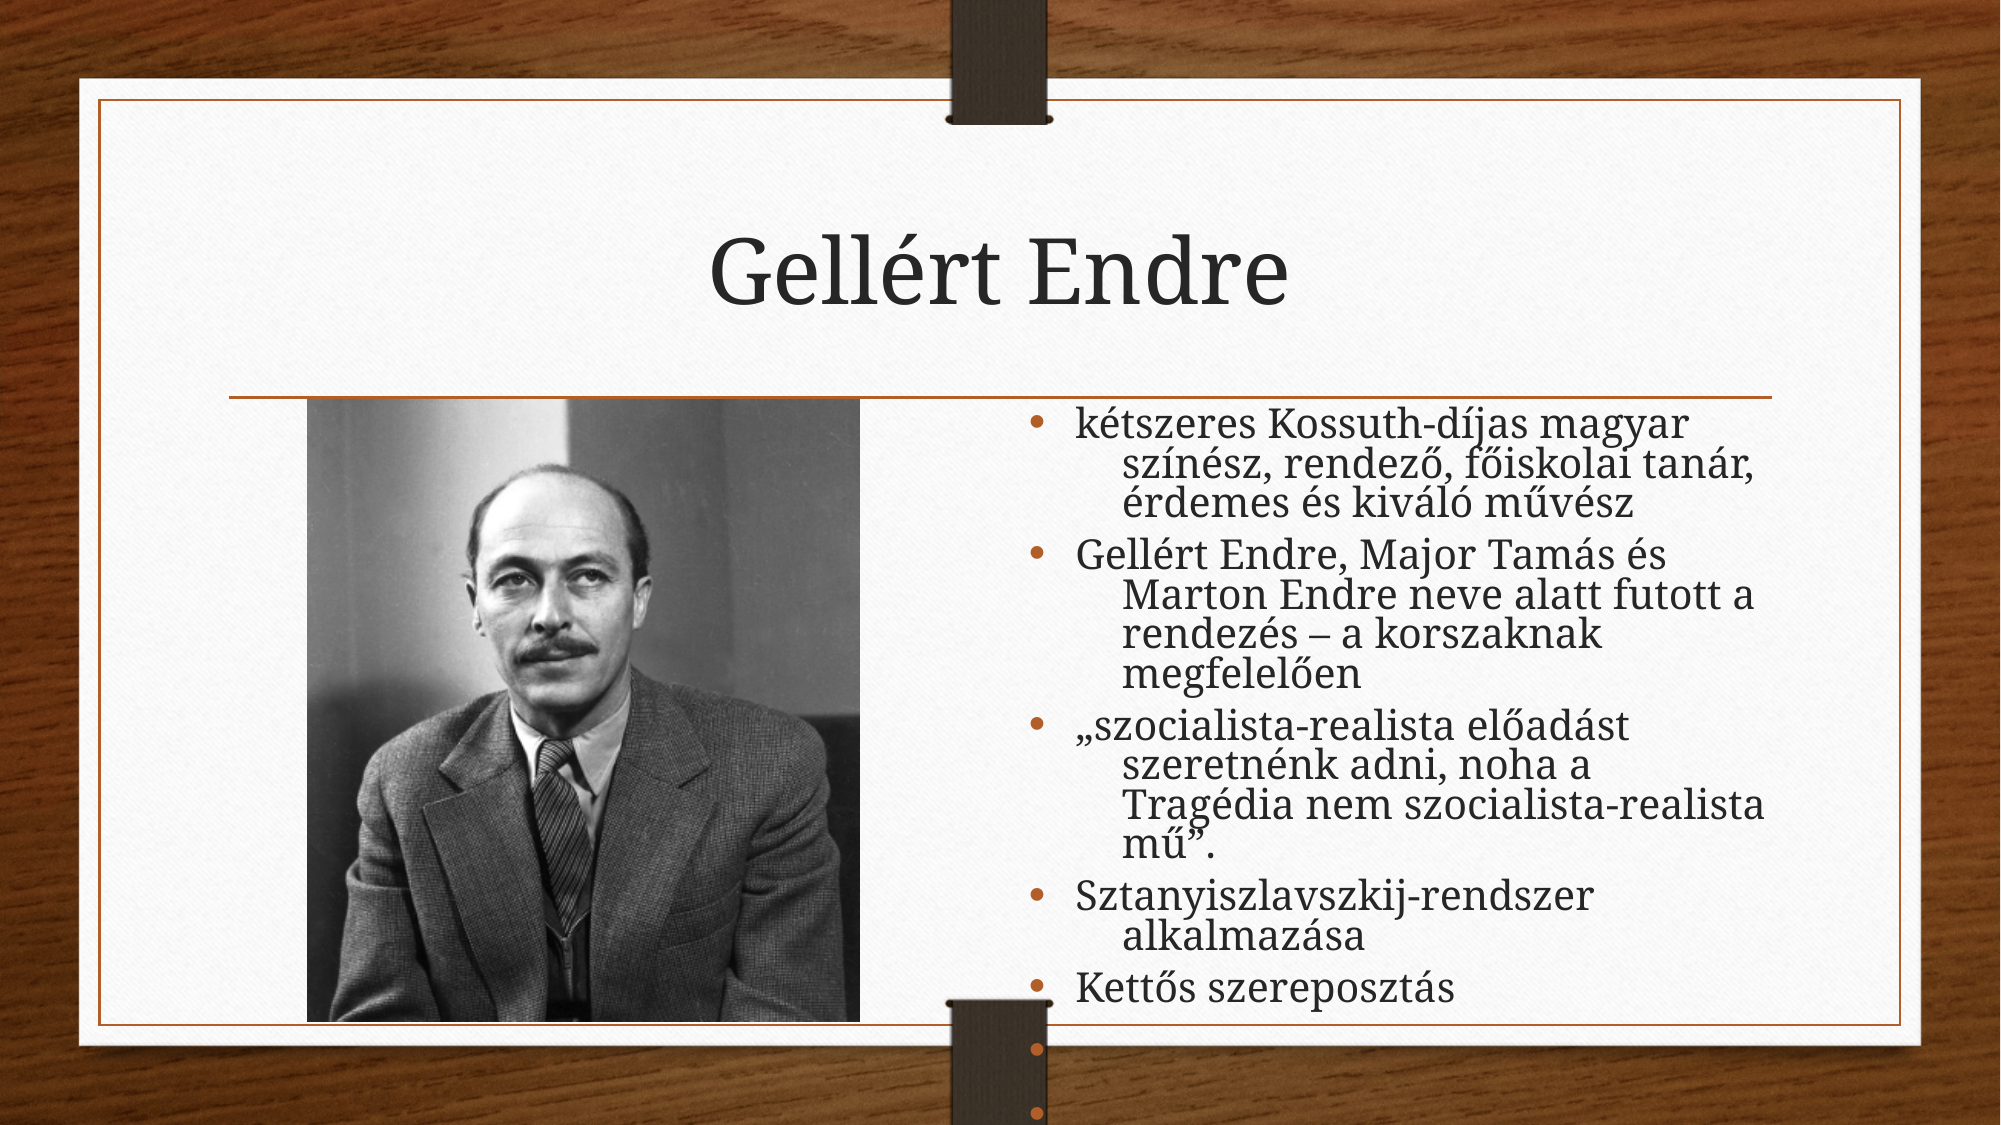

# Gellért Endre
kétszeres Kossuth-díjas magyar színész, rendező, főiskolai tanár, érdemes és kiváló művész
Gellért Endre, Major Tamás és Marton Endre neve alatt futott a rendezés – a korszaknak megfelelően
„szocialista-realista előadást szeretnénk adni, noha a Tragédia nem szocialista-realista mű”.
Sztanyiszlavszkij-rendszer alkalmazása
Kettős szereposztás